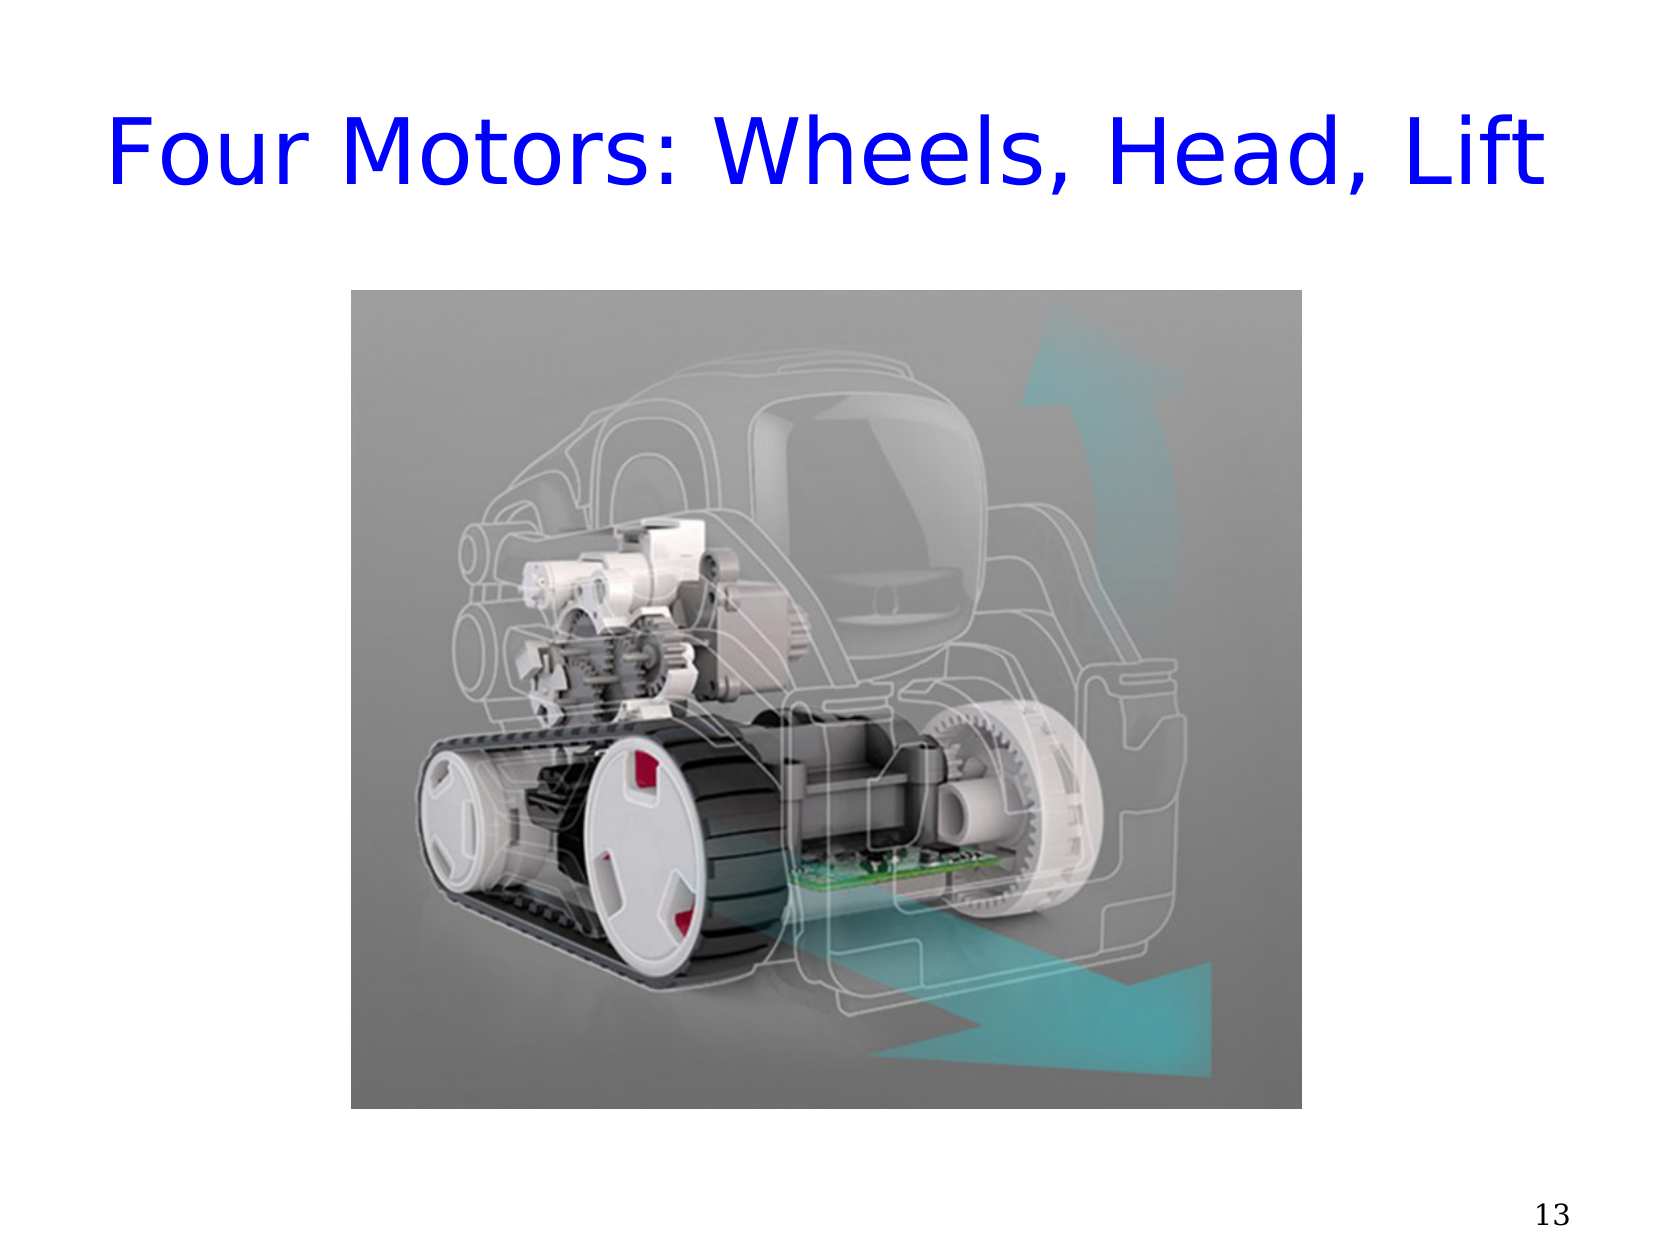

# Four Motors: Wheels, Head, Lift
13